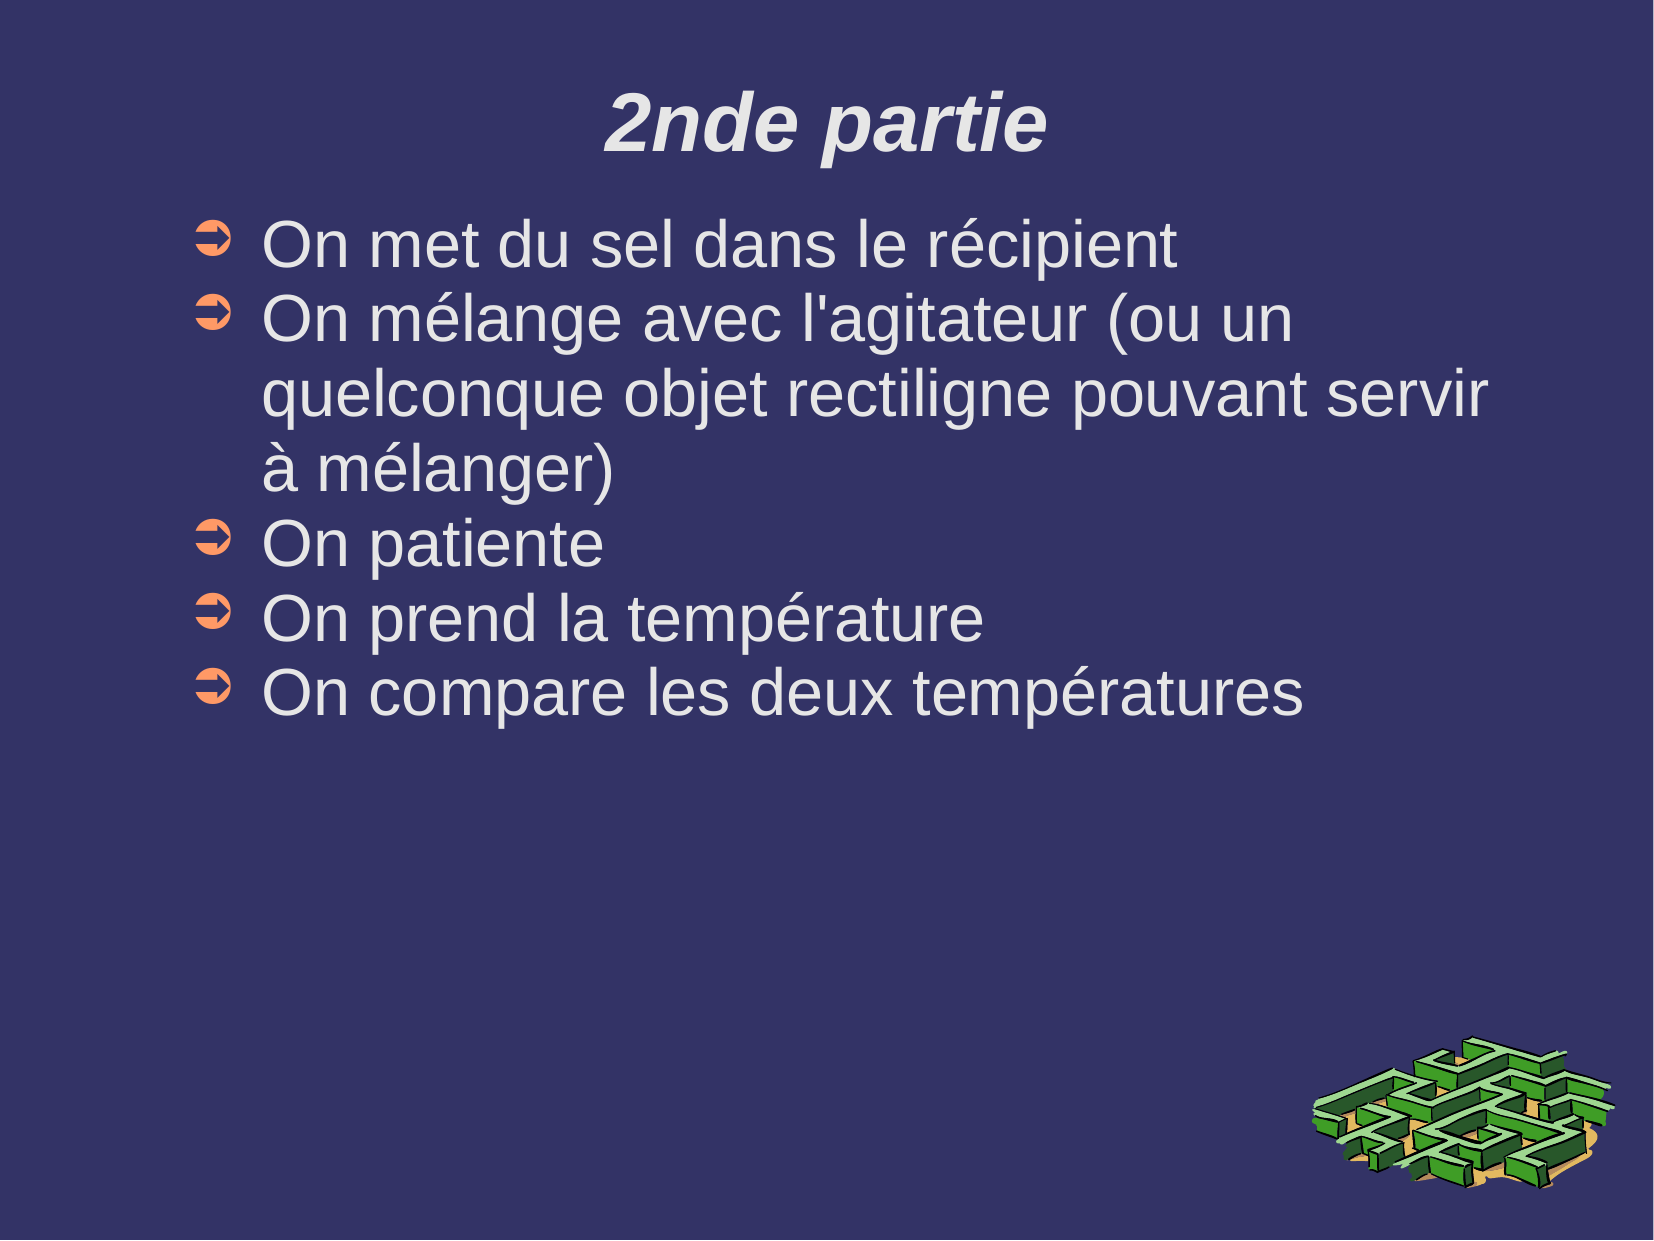

# 2nde partie
On met du sel dans le récipient
On mélange avec l'agitateur (ou un quelconque objet rectiligne pouvant servir à mélanger)
On patiente
On prend la température
On compare les deux températures